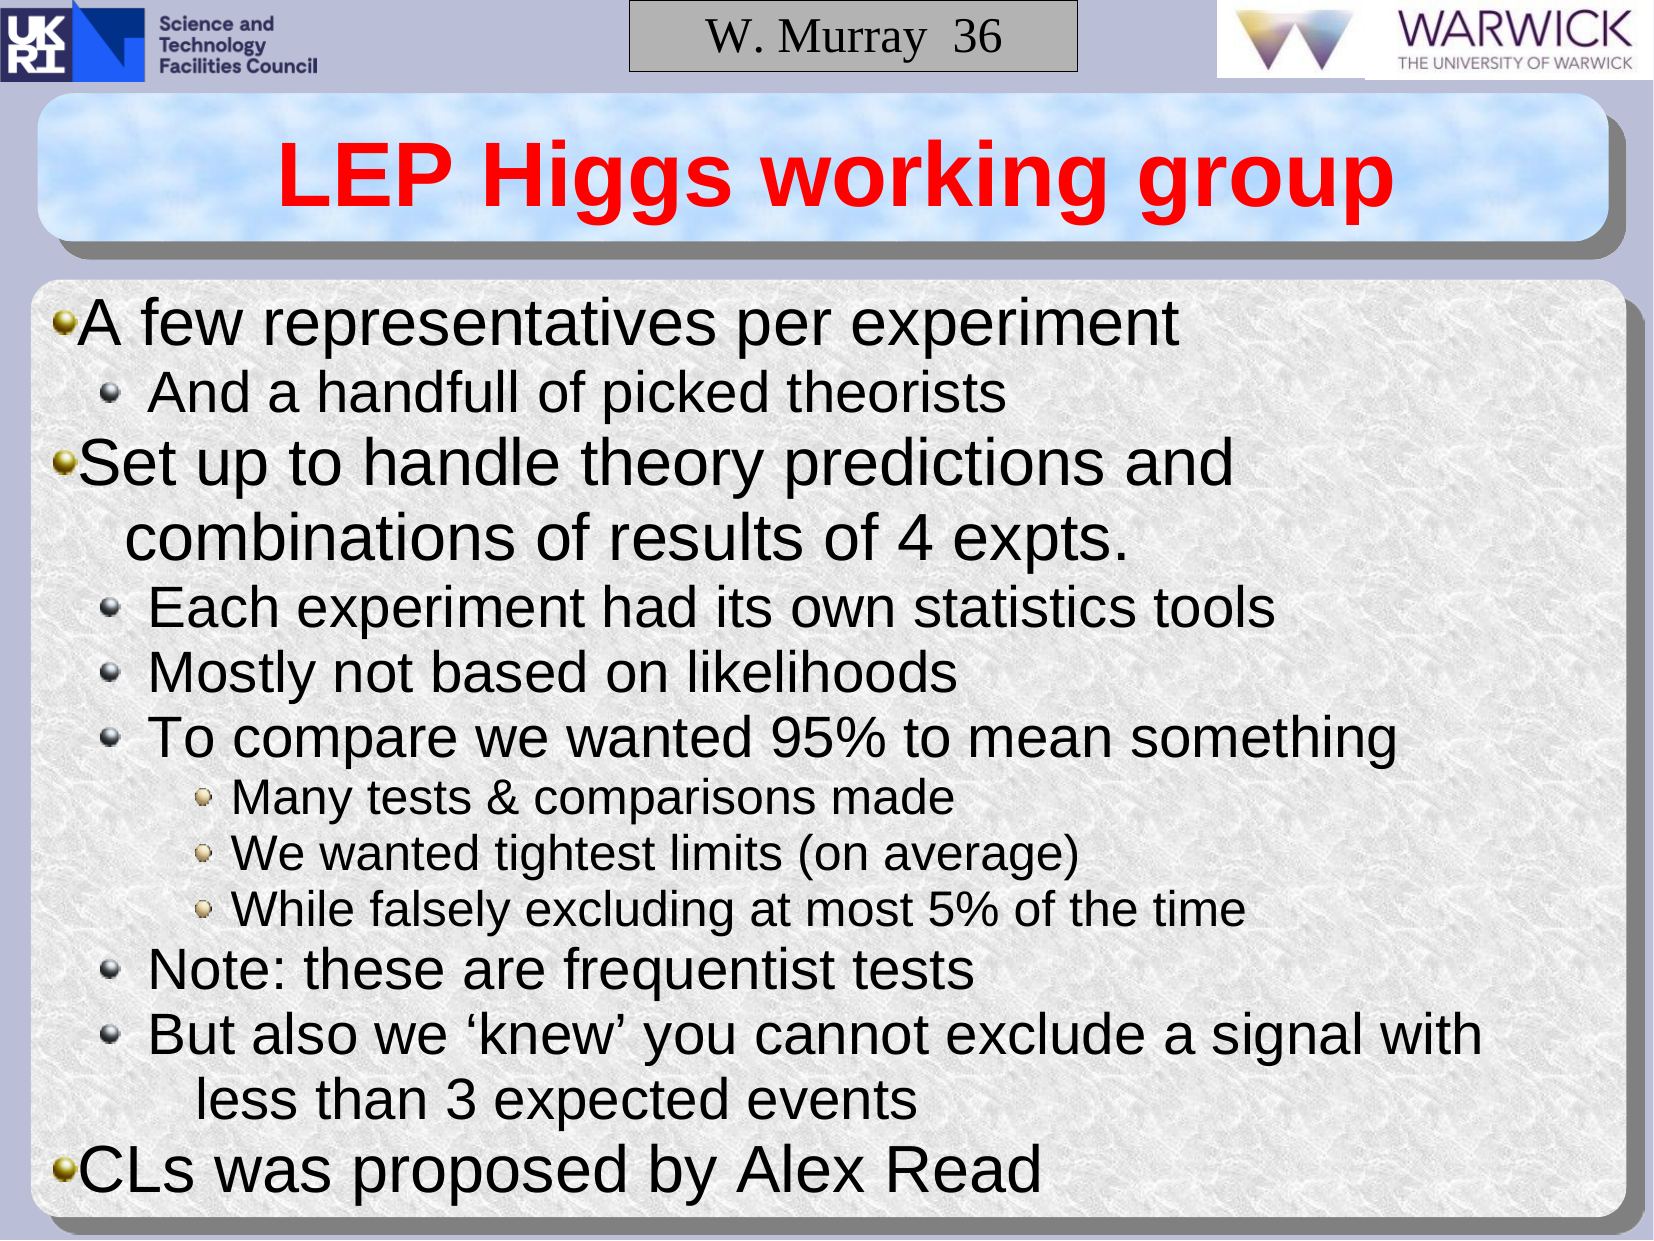

# LEP Higgs working group
A few representatives per experiment
And a handfull of picked theorists
Set up to handle theory predictions and combinations of results of 4 expts.
Each experiment had its own statistics tools
Mostly not based on likelihoods
To compare we wanted 95% to mean something
Many tests & comparisons made
We wanted tightest limits (on average)
While falsely excluding at most 5% of the time
Note: these are frequentist tests
But also we ‘knew’ you cannot exclude a signal with less than 3 expected events
CLs was proposed by Alex Read